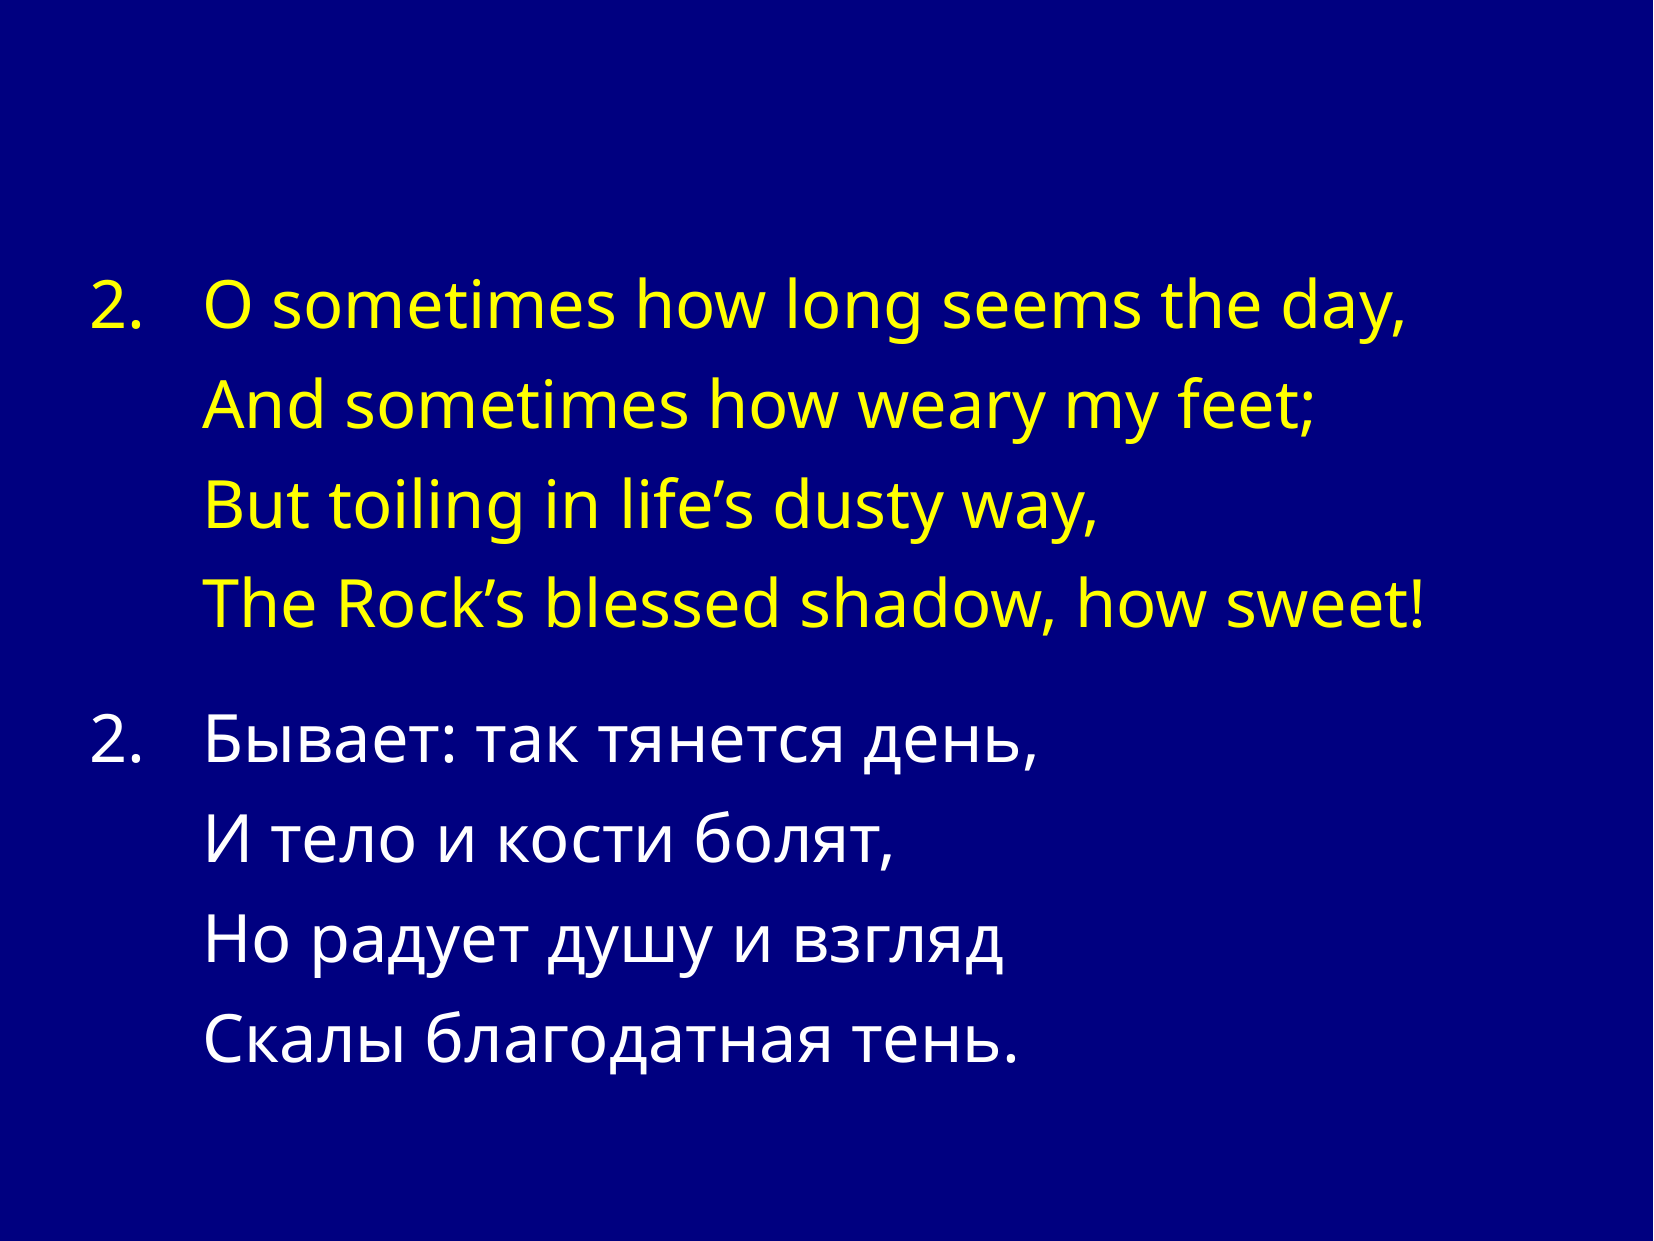

2.	O sometimes how long seems the day,
	And sometimes how weary my feet;
	But toiling in life’s dusty way,
	The Rock’s blessed shadow, how sweet!
2.	Бывает: так тянется день,
	И тело и кости болят,
	Но радует душу и взгляд
	Скалы благодатная тень.